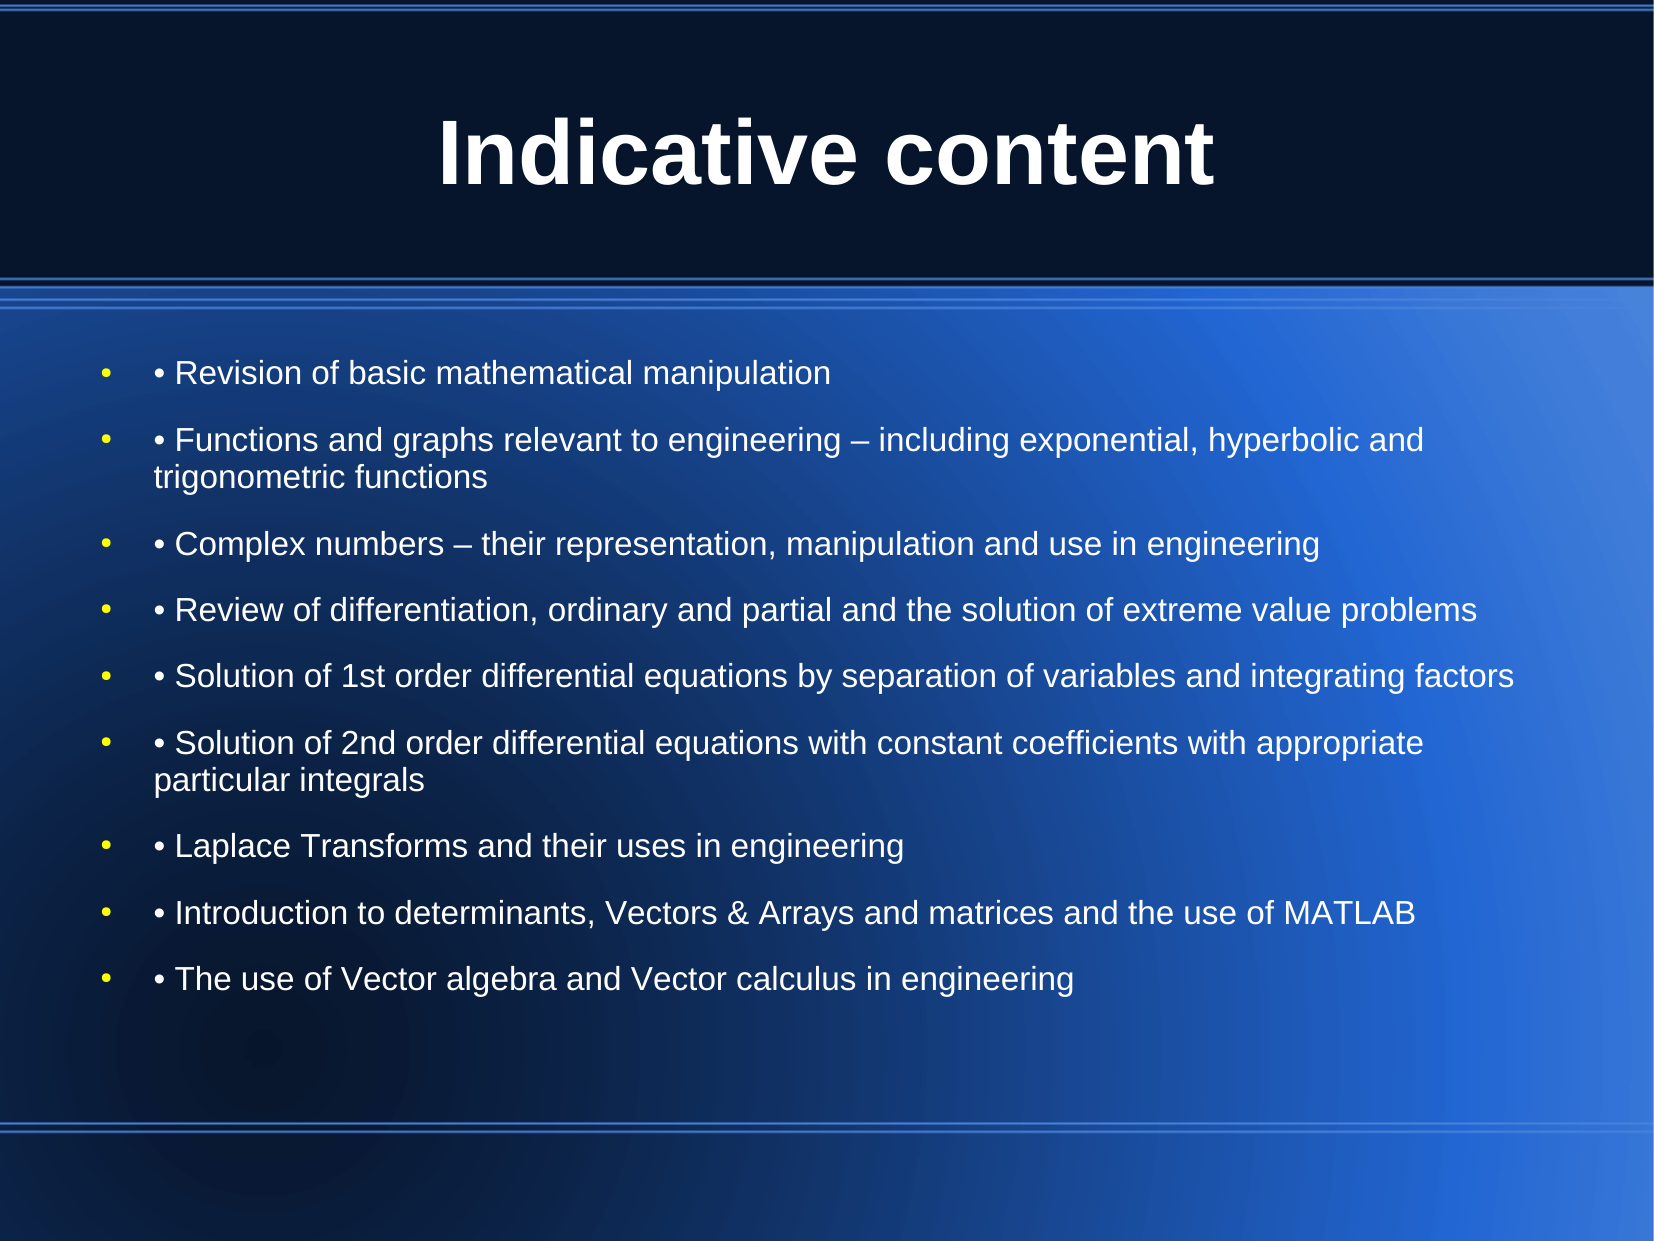

# Indicative content
• Revision of basic mathematical manipulation
• Functions and graphs relevant to engineering – including exponential, hyperbolic and trigonometric functions
• Complex numbers – their representation, manipulation and use in engineering
• Review of differentiation, ordinary and partial and the solution of extreme value problems
• Solution of 1st order differential equations by separation of variables and integrating factors
• Solution of 2nd order differential equations with constant coefficients with appropriate particular integrals
• Laplace Transforms and their uses in engineering
• Introduction to determinants, Vectors & Arrays and matrices and the use of MATLAB
• The use of Vector algebra and Vector calculus in engineering